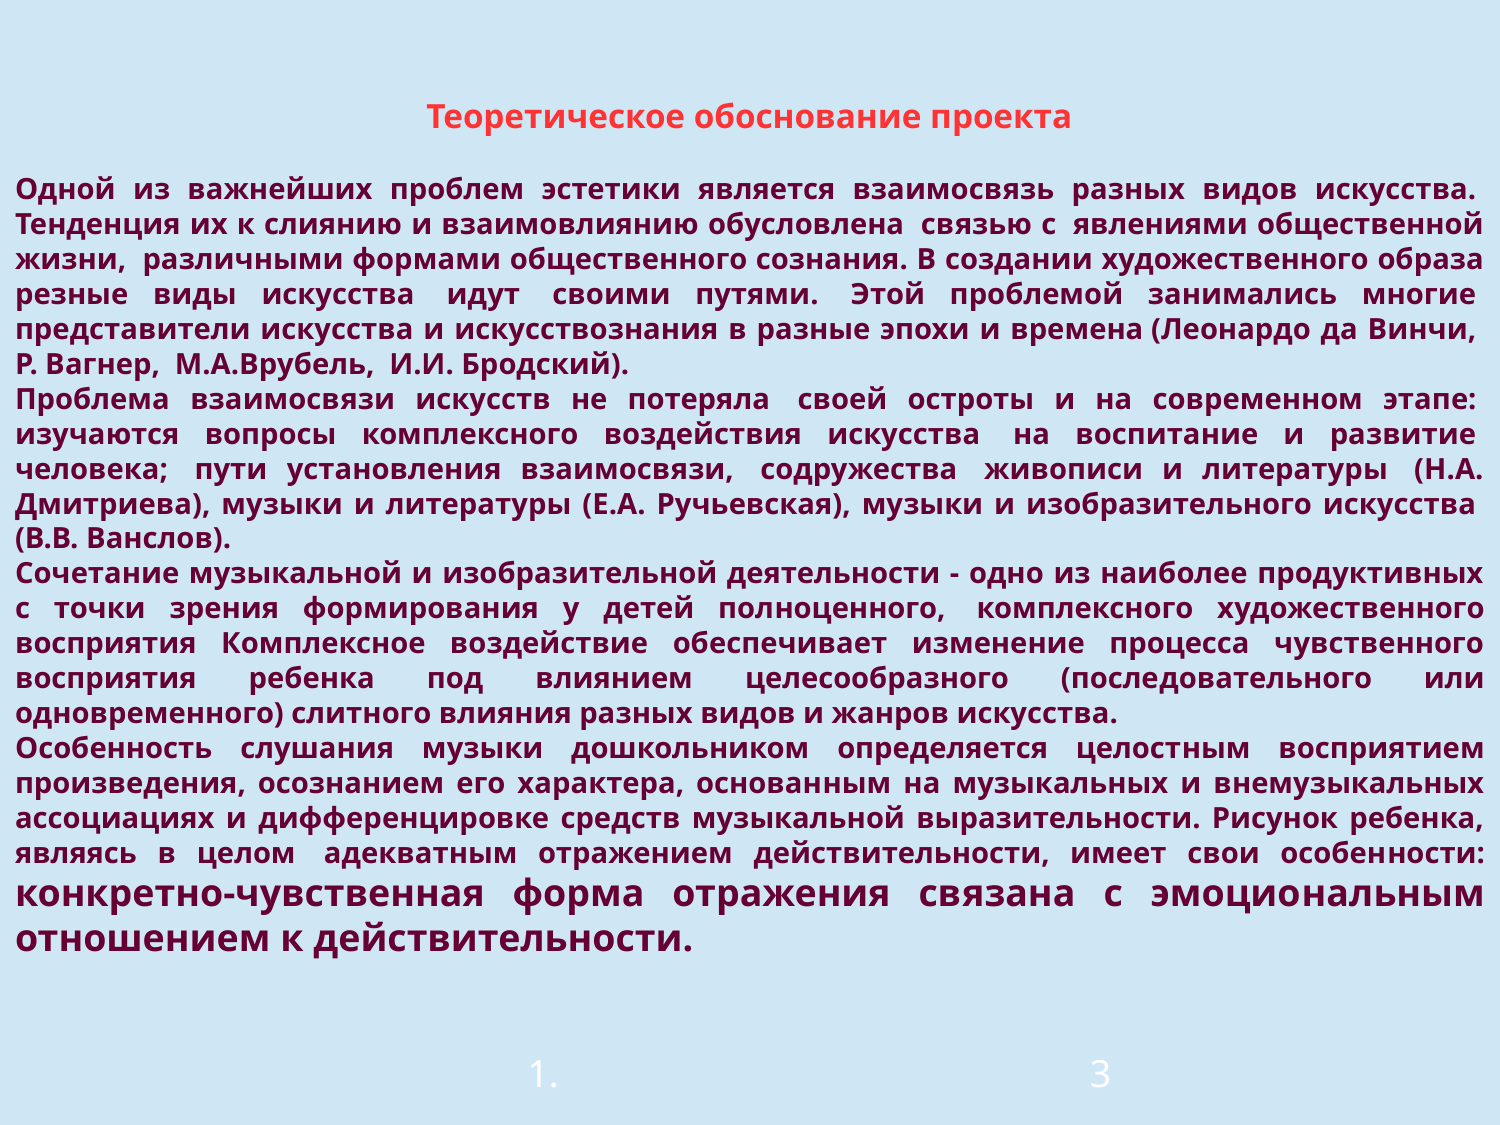

Теоретическое обоснование проекта
Одной из важнейших проблем эстетики является взаимосвязь разных видов искусства.  Тенденция их к слиянию и взаимовлиянию обусловлена  связью с  явлениями общественной жизни,  различными фор­мами общественного сознания. В создании художественного образа резные виды искусства  идут  своими путями.  Этой проблемой занимались многие  представители искусства и искусствознания в разные эпохи и времена (Леонардо да Винчи,  Р. Вагнер,  М.А.Врубель,  И.И. Бродский).
Проблема взаимосвязи искусств не потеряла  своей остроты и на современном этапе:  изучаются вопросы комплексного воздействия искусства  на воспитание и развитие  человека;  пути установления взаимосвязи,  содружества  живописи и литературы  (Н.А. Дмитриева), музыки и литературы (Е.А. Ручьевская), музыки и изобразительного искусства  (В.В. Ванслов).
Сочетание музыкальной и изобразительной деятельности - одно из наиболее продуктивных с точки зрения формирования у детей пол­ноценного,  комплексного художественного восприятия Комплексное воздействие обеспечивает изменение процесса чувственного восприятия ребенка под влиянием целесообразного (после­довательного или одновременного) слитного влияния разных видов и жанров искусства.
Особенность слушания музыки дошкольником определяется целост­ным восприятием произведения, осознанием его характера, основан­ным на музыкальных и внемузыкальных ассоциациях и дифференцировке средств музыкальной выразительности. Рисунок ребенка, являясь в целом  адекватным отражением действительности, имеет свои особен­ности: конкретно-чувственная форма отражения связана с эмоцио­нальным отношением к действительности.
1.